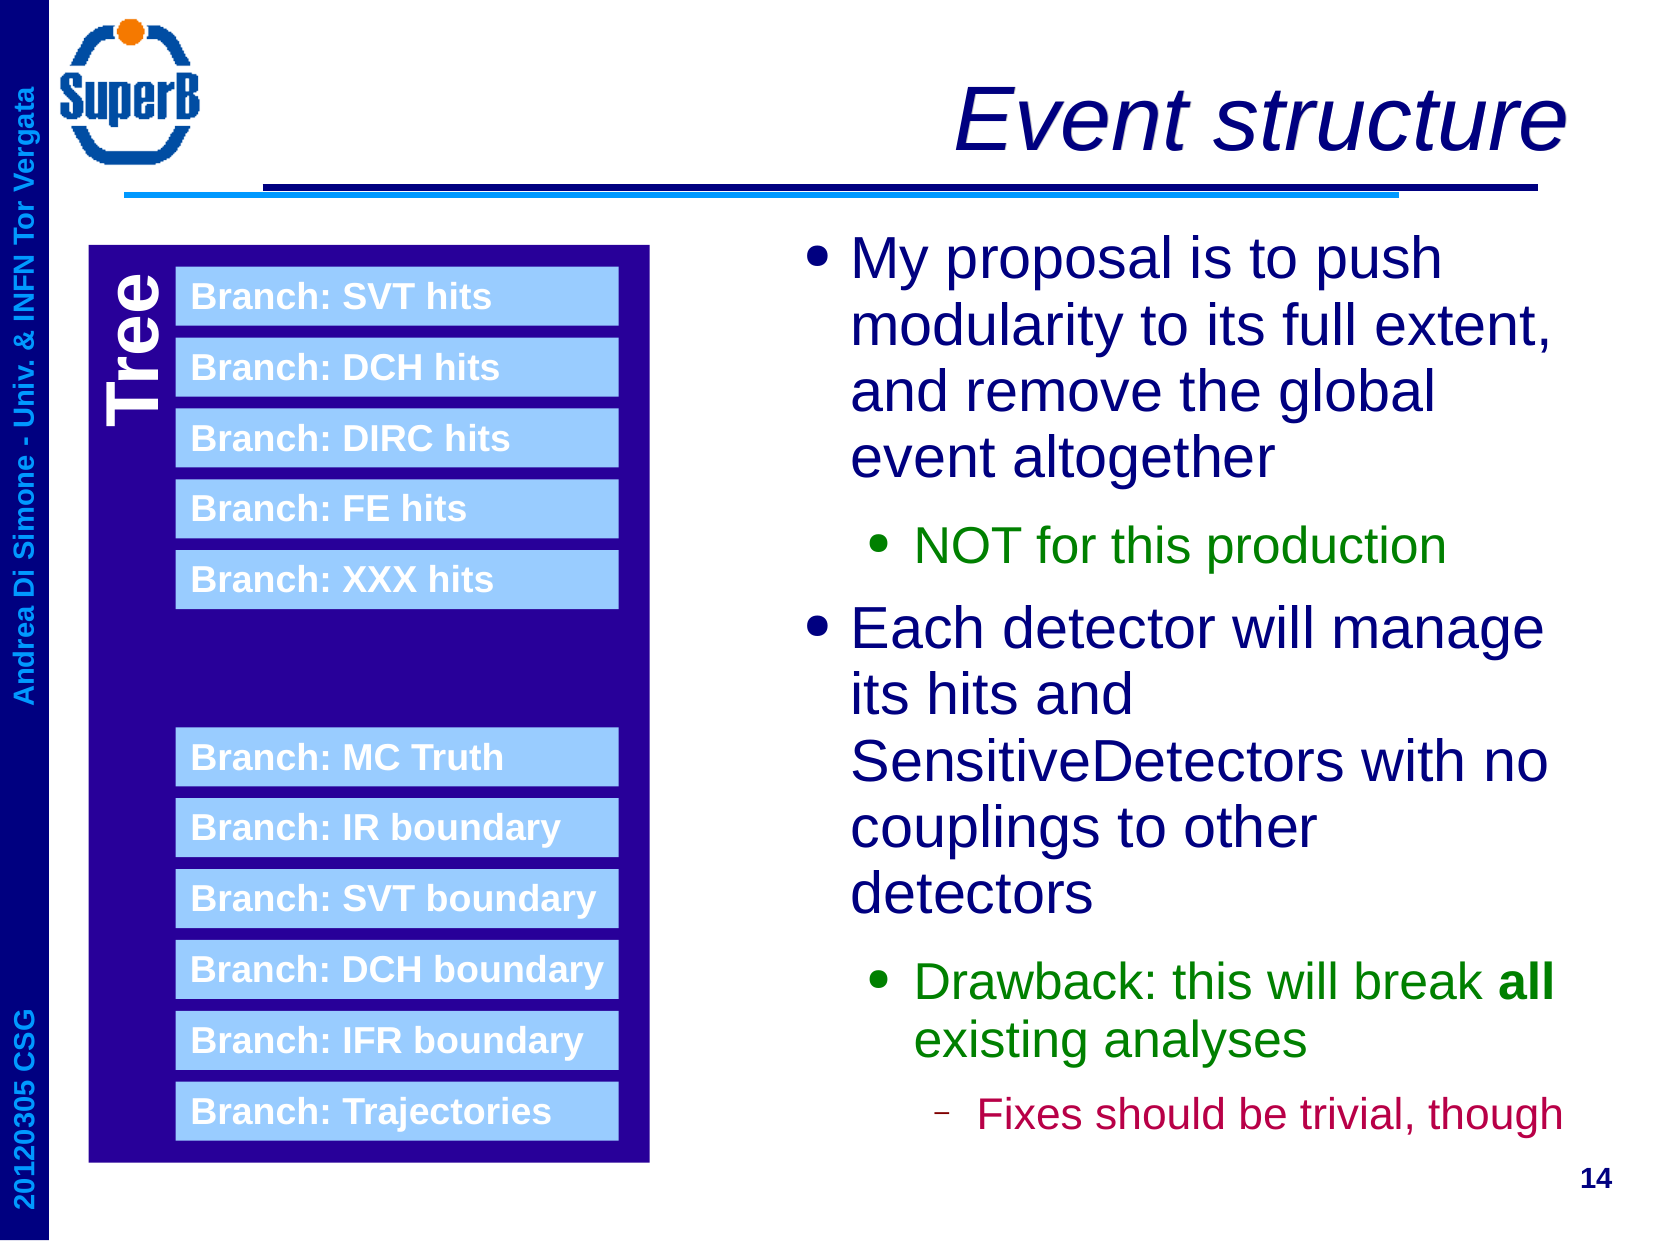

# Event structure
Branch: SVT hits
Tree
Branch: DCH hits
Branch: DIRC hits
Branch: FE hits
Branch: XXX hits
Branch: MC Truth
Branch: IR boundary
Branch: SVT boundary
Branch: DCH boundary
Branch: IFR boundary
Branch: Trajectories
My proposal is to push modularity to its full extent, and remove the global event altogether
NOT for this production
Each detector will manage its hits and SensitiveDetectors with no couplings to other detectors
Drawback: this will break all existing analyses
Fixes should be trivial, though
Andrea Di Simone - Univ. & INFN Tor Vergata
20120305 CSG
14